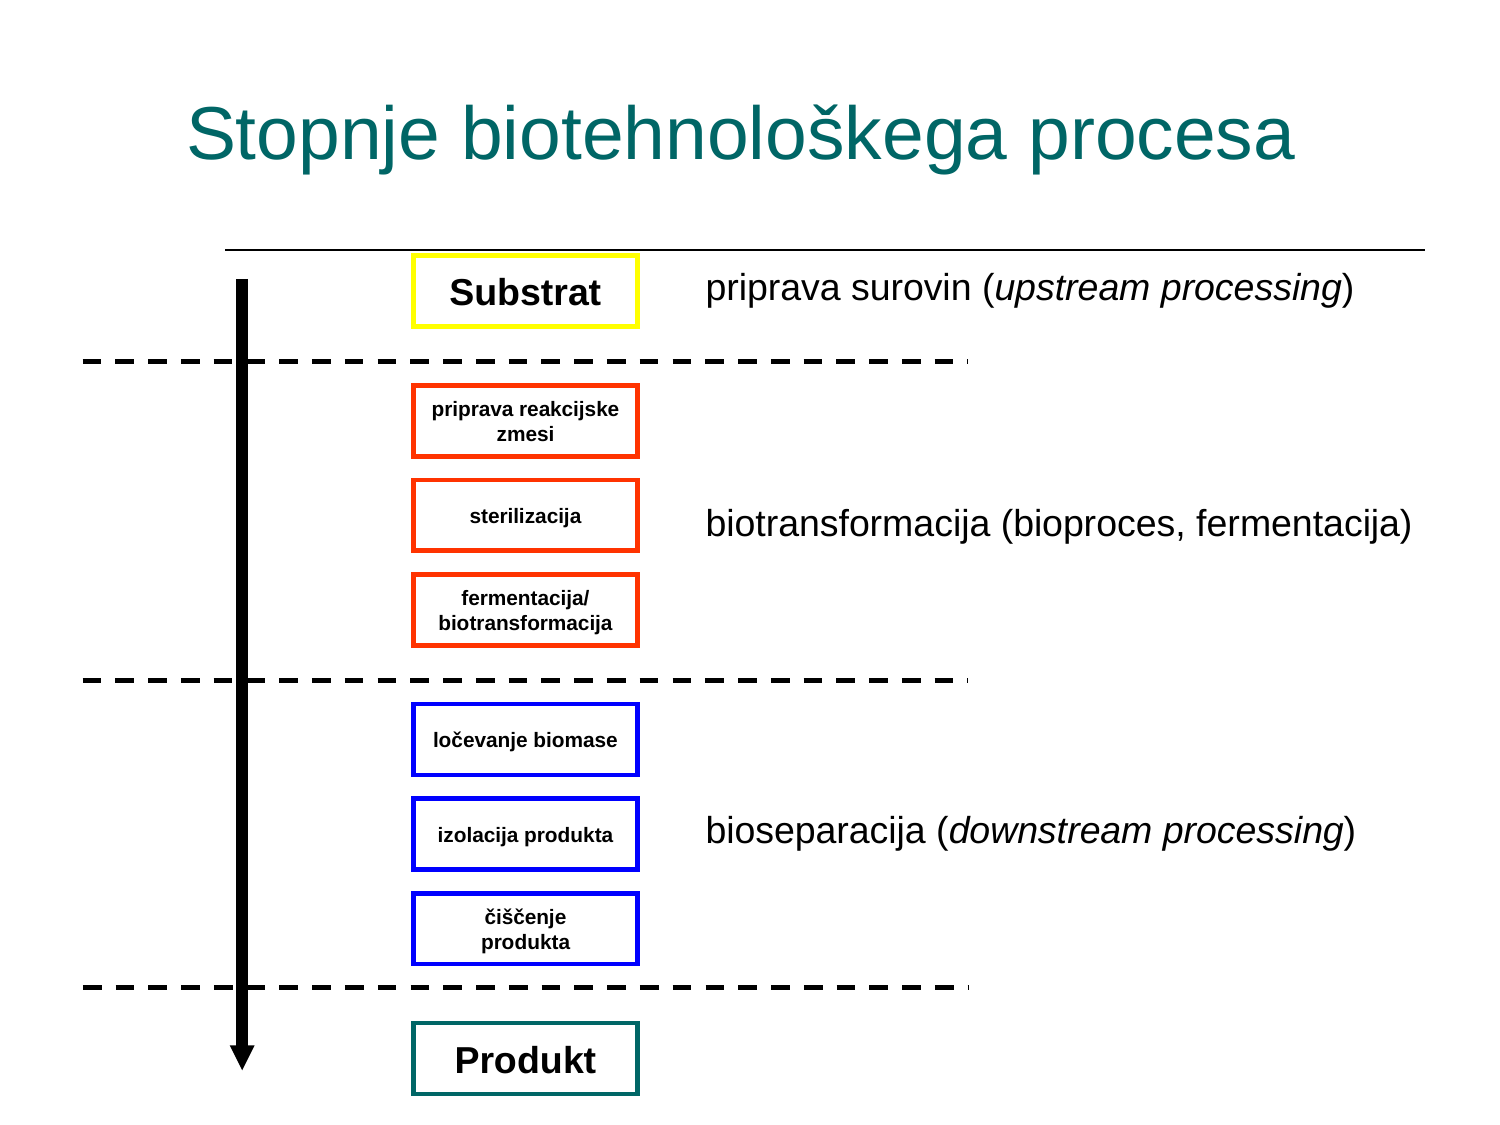

# Stopnje biotehnološkega procesa
Substrat
priprava surovin (upstream processing)
priprava reakcijske
zmesi
sterilizacija
biotransformacija (bioproces, fermentacija)
fermentacija/
biotransformacija
ločevanje biomase
izolacija produkta
bioseparacija (downstream processing)
čiščenje
produkta
Produkt